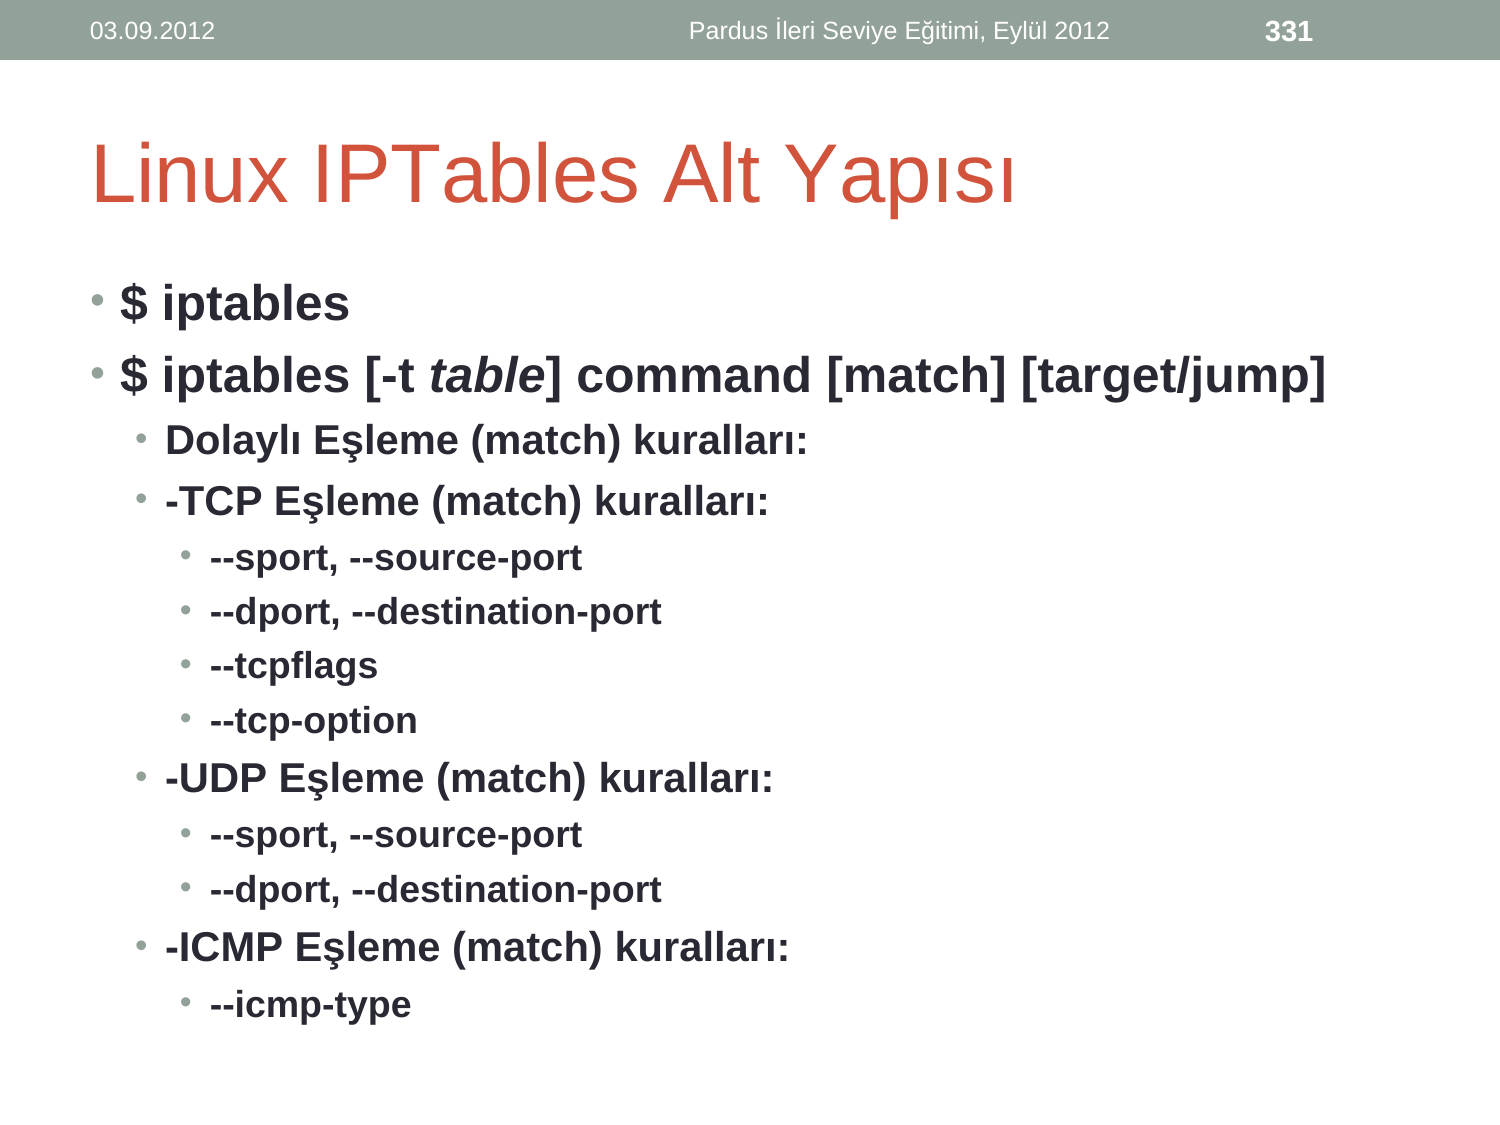

03.09.2012
Pardus İleri Seviye Eğitimi, Eylül 2012
# Linux IPTables Alt Yapısı
$ iptables
$ iptables [-t table] command [match] [target/jump]
Dolaylı Eşleme (match) kuralları:
-TCP Eşleme (match) kuralları:
--sport, --source-port
--dport, --destination-port
--tcpflags
--tcp-option
-UDP Eşleme (match) kuralları:
--sport, --source-port
--dport, --destination-port
-ICMP Eşleme (match) kuralları:
--icmp-type